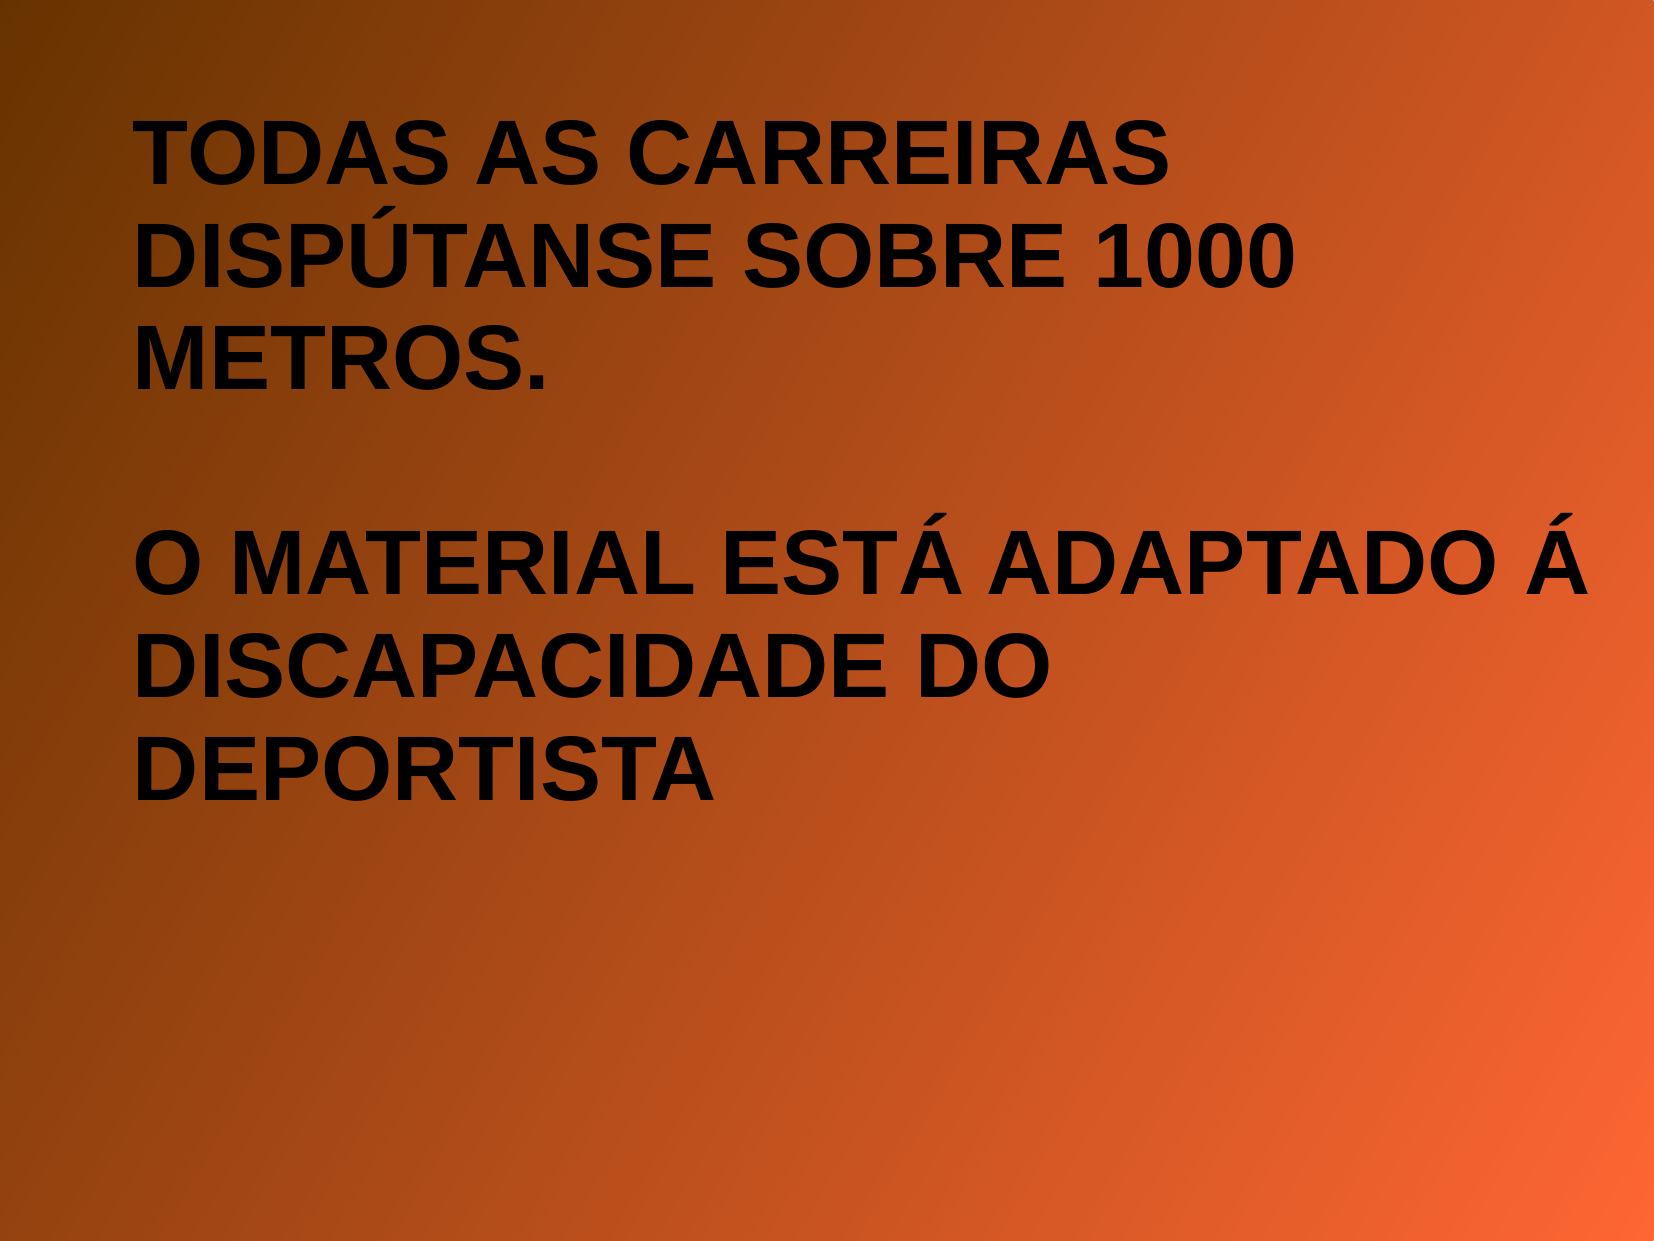

TODAS AS CARREIRAS DISPÚTANSE SOBRE 1000 METROS.
O MATERIAL ESTÁ ADAPTADO Á DISCAPACIDADE DO DEPORTISTA